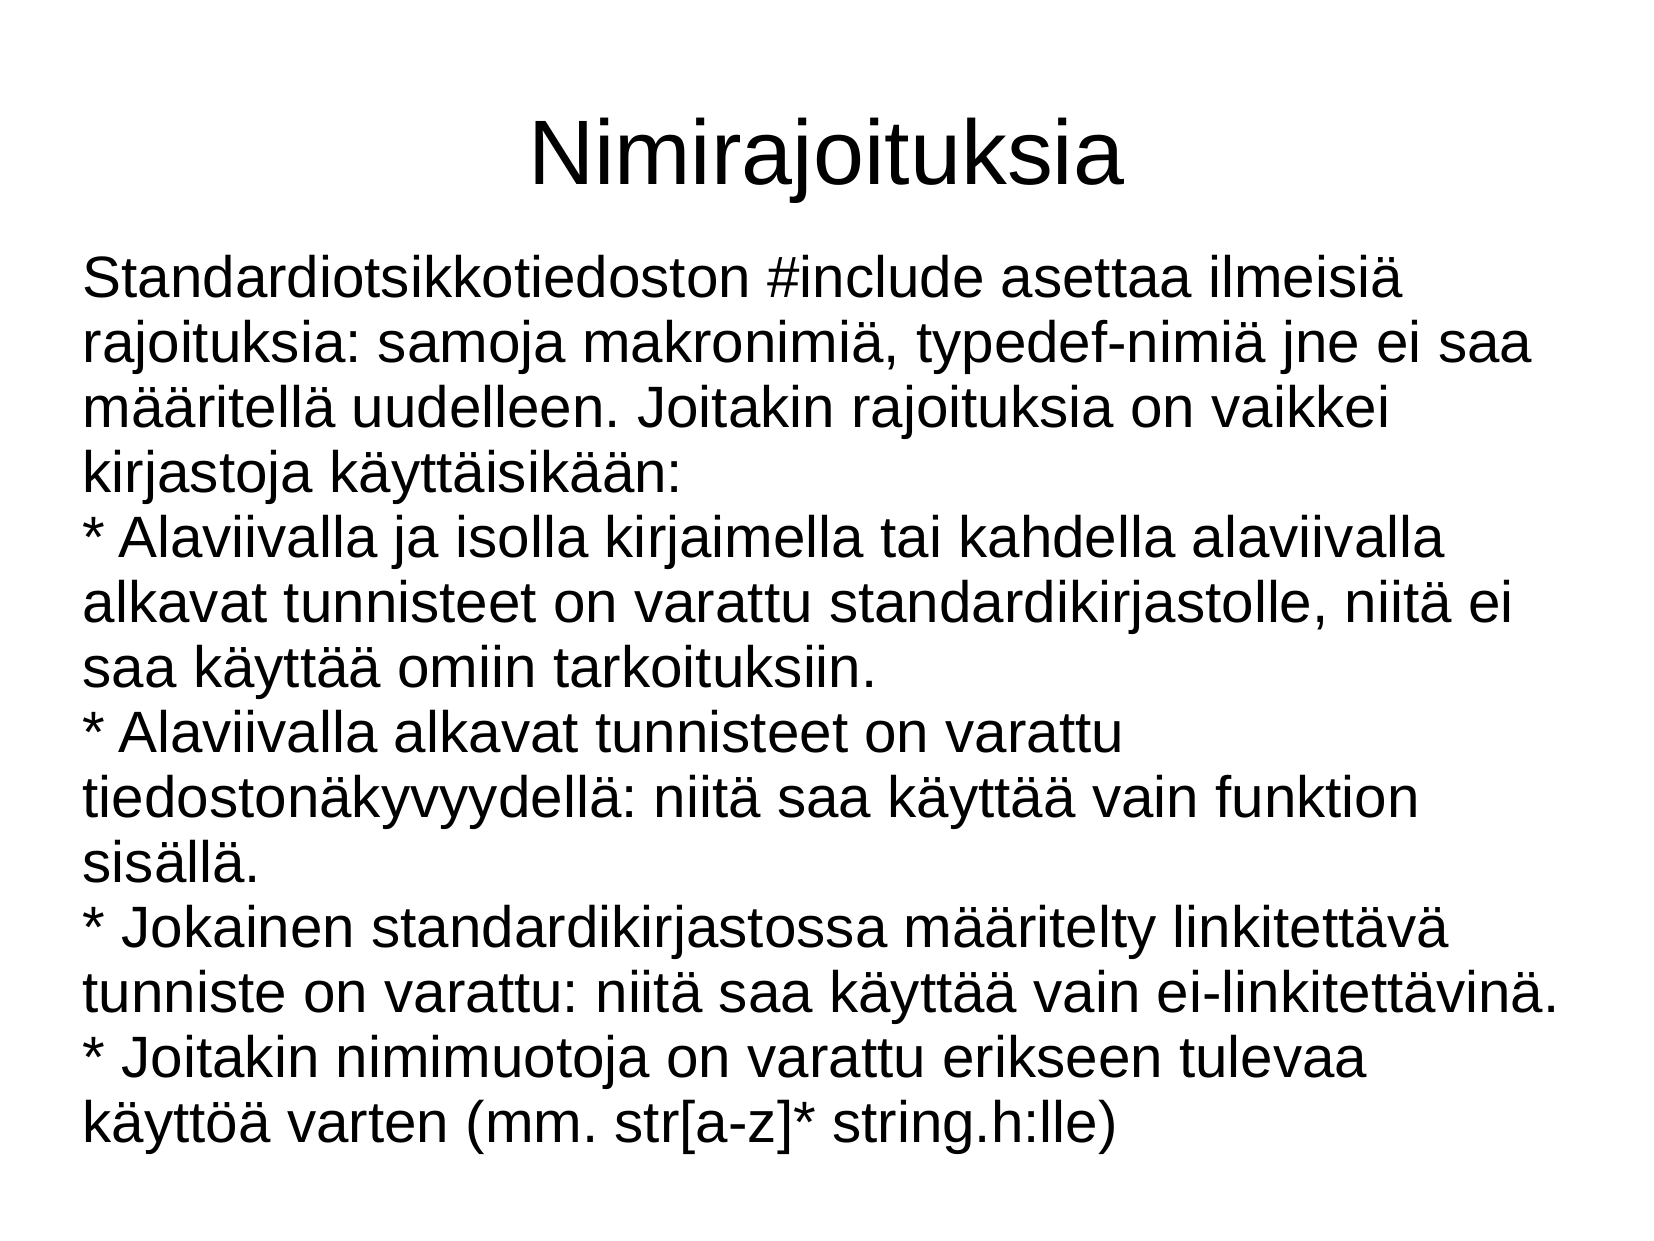

# Nimirajoituksia
Standardiotsikkotiedoston #include asettaa ilmeisiä rajoituksia: samoja makronimiä, typedef-nimiä jne ei saa määritellä uudelleen. Joitakin rajoituksia on vaikkei kirjastoja käyttäisikään:
* Alaviivalla ja isolla kirjaimella tai kahdella alaviivalla alkavat tunnisteet on varattu standardikirjastolle, niitä ei saa käyttää omiin tarkoituksiin.
* Alaviivalla alkavat tunnisteet on varattu tiedostonäkyvyydellä: niitä saa käyttää vain funktion sisällä.
* Jokainen standardikirjastossa määritelty linkitettävä tunniste on varattu: niitä saa käyttää vain ei-linkitettävinä.
* Joitakin nimimuotoja on varattu erikseen tulevaa käyttöä varten (mm. str[a-z]* string.h:lle)